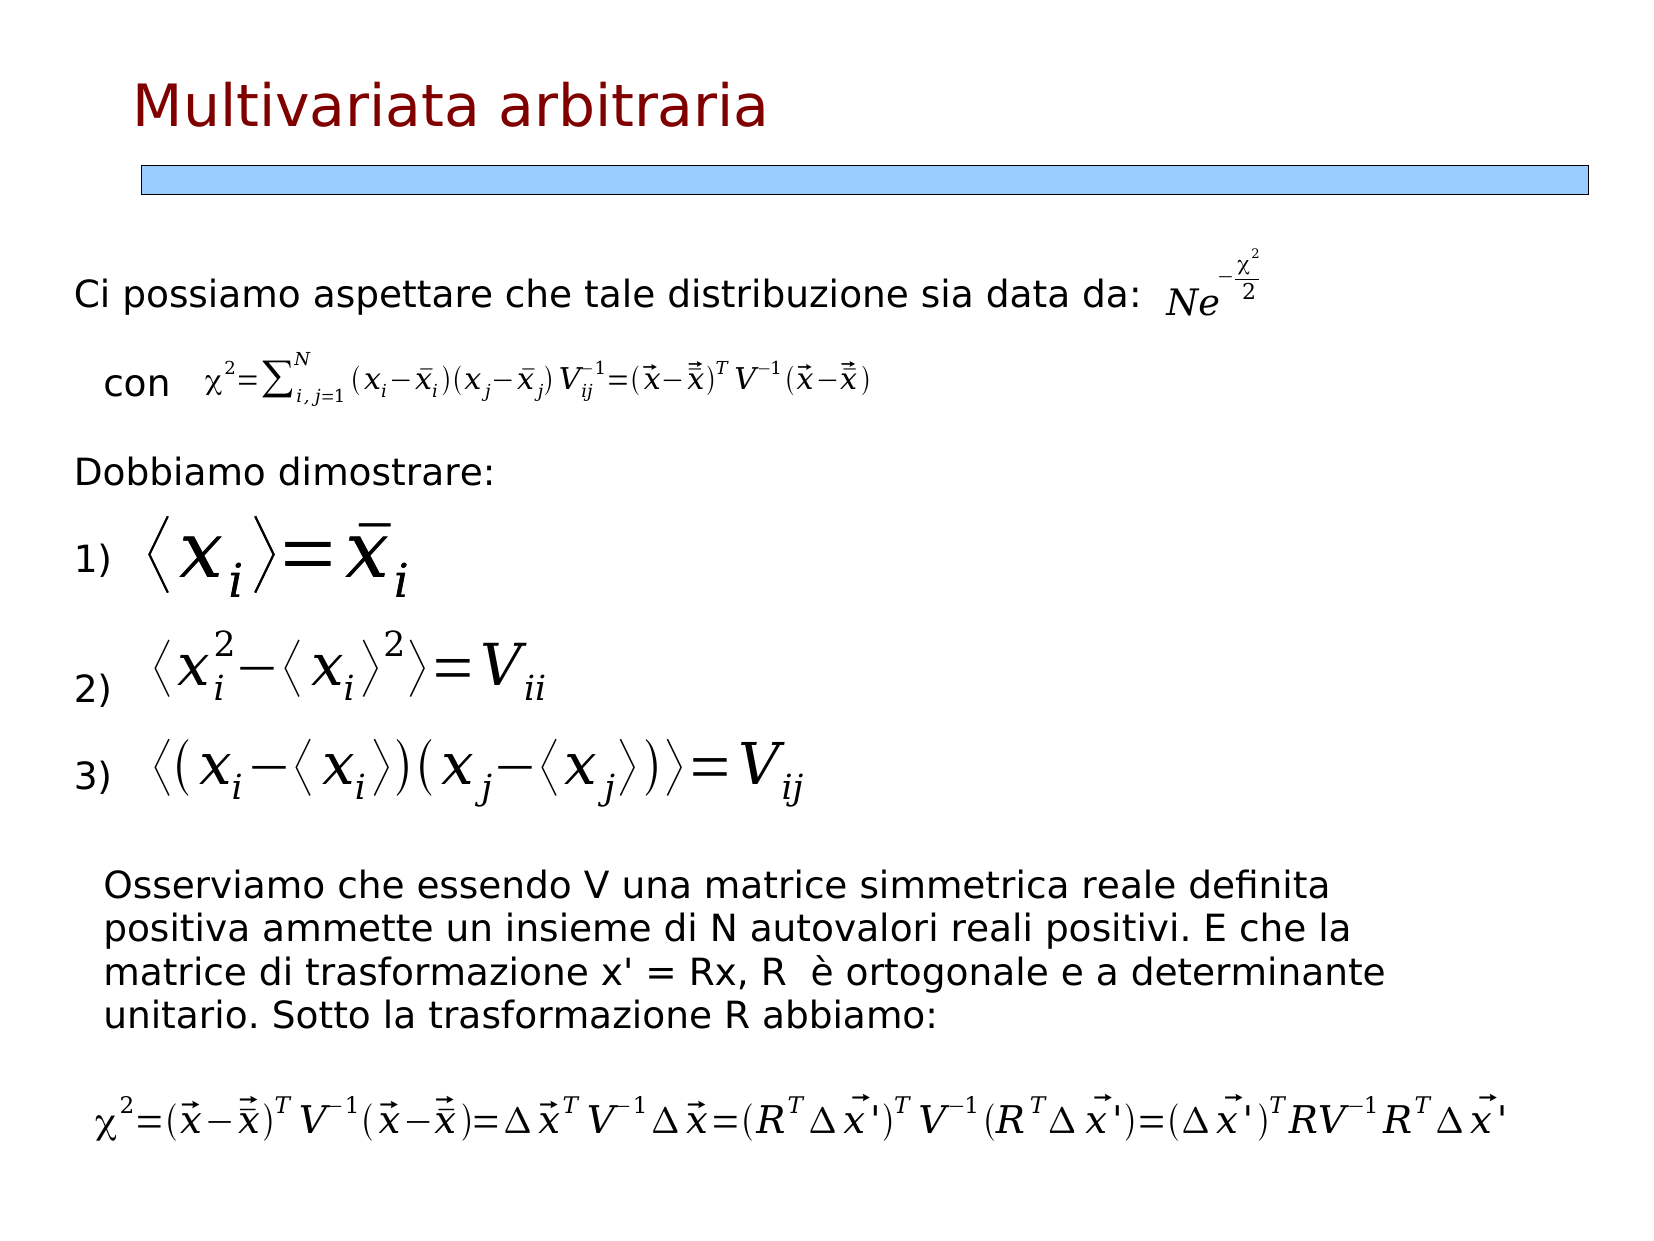

Multivariata arbitraria
Ci possiamo aspettare che tale distribuzione sia data da:
con
Dobbiamo dimostrare:
1)
2)
3)
Osserviamo che essendo V una matrice simmetrica reale definita positiva ammette un insieme di N autovalori reali positivi. E che la matrice di trasformazione x' = Rx, R è ortogonale e a determinante unitario. Sotto la trasformazione R abbiamo: